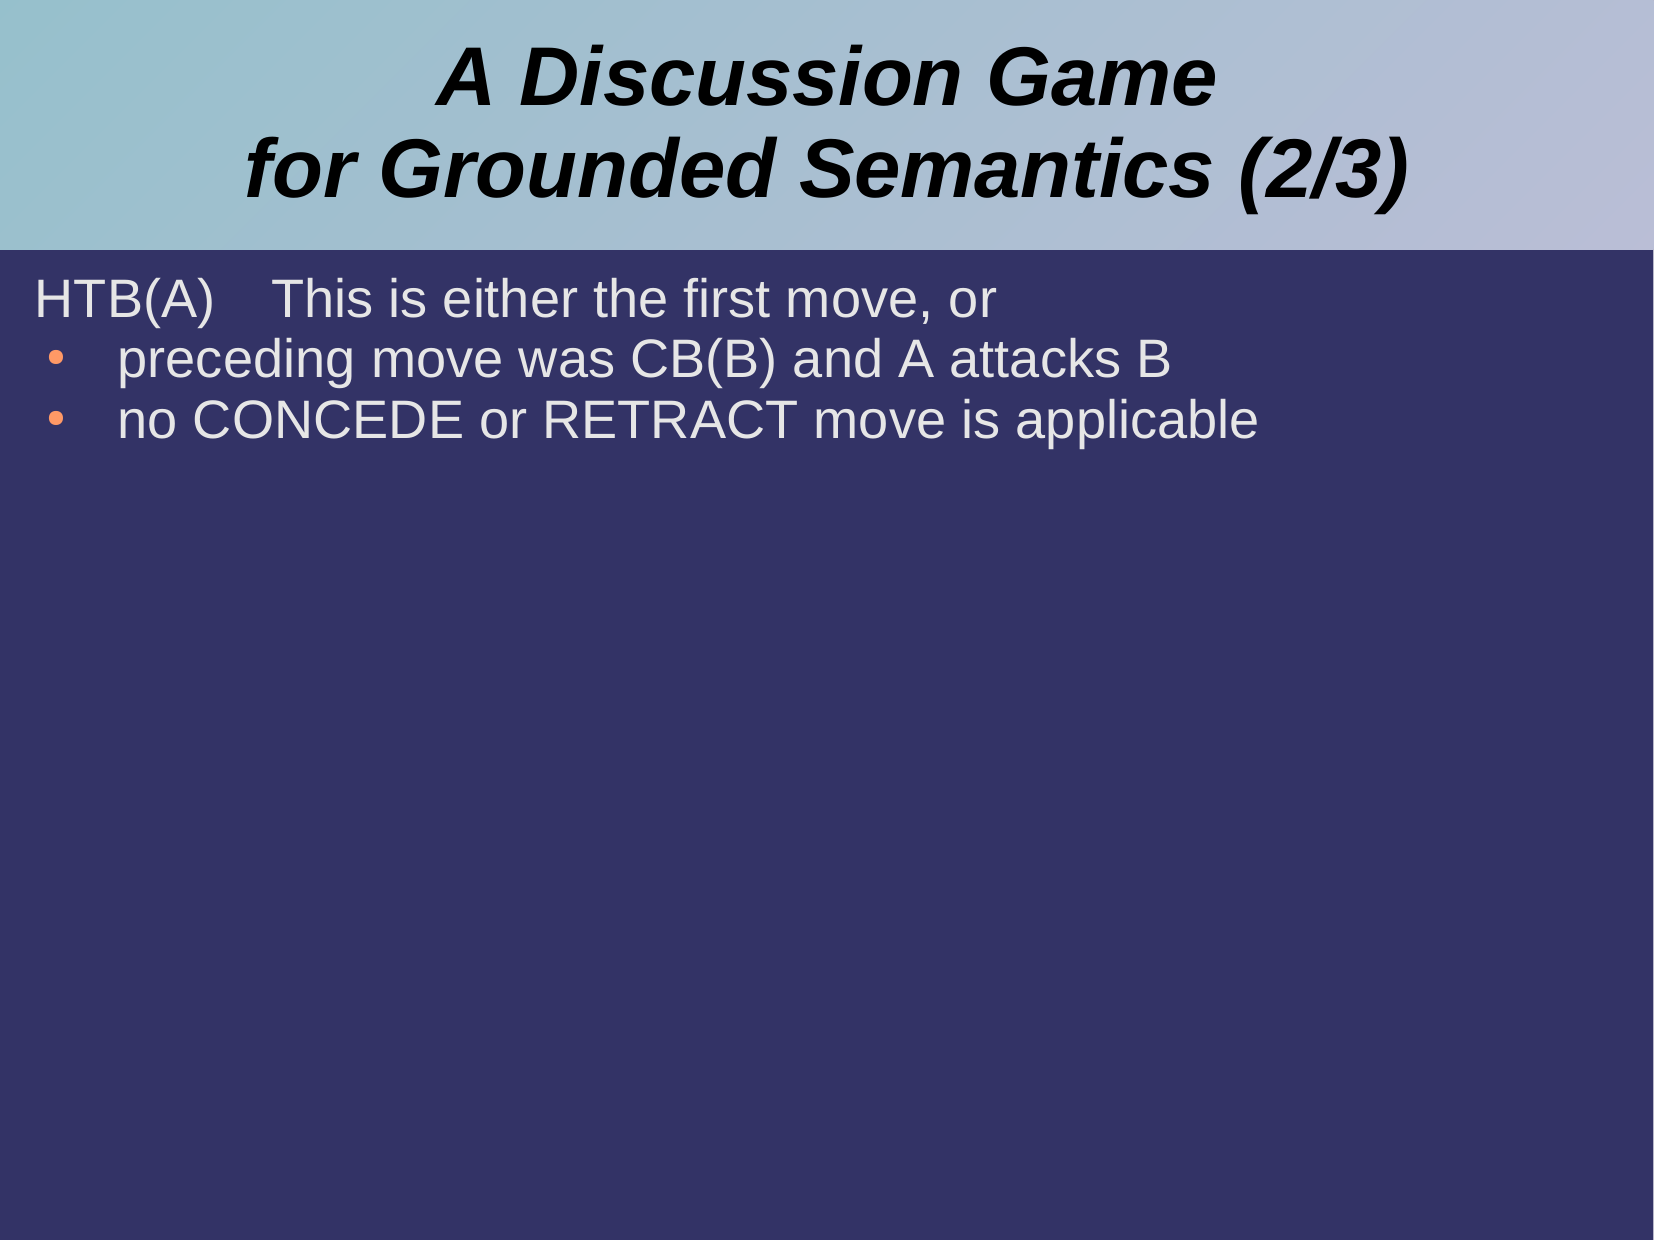

# A Discussion Game for Grounded Semantics (2/3)
HTB(A)	This is either the first move, or
preceding move was CB(B) and A attacks B
no CONCEDE or RETRACT move is applicable